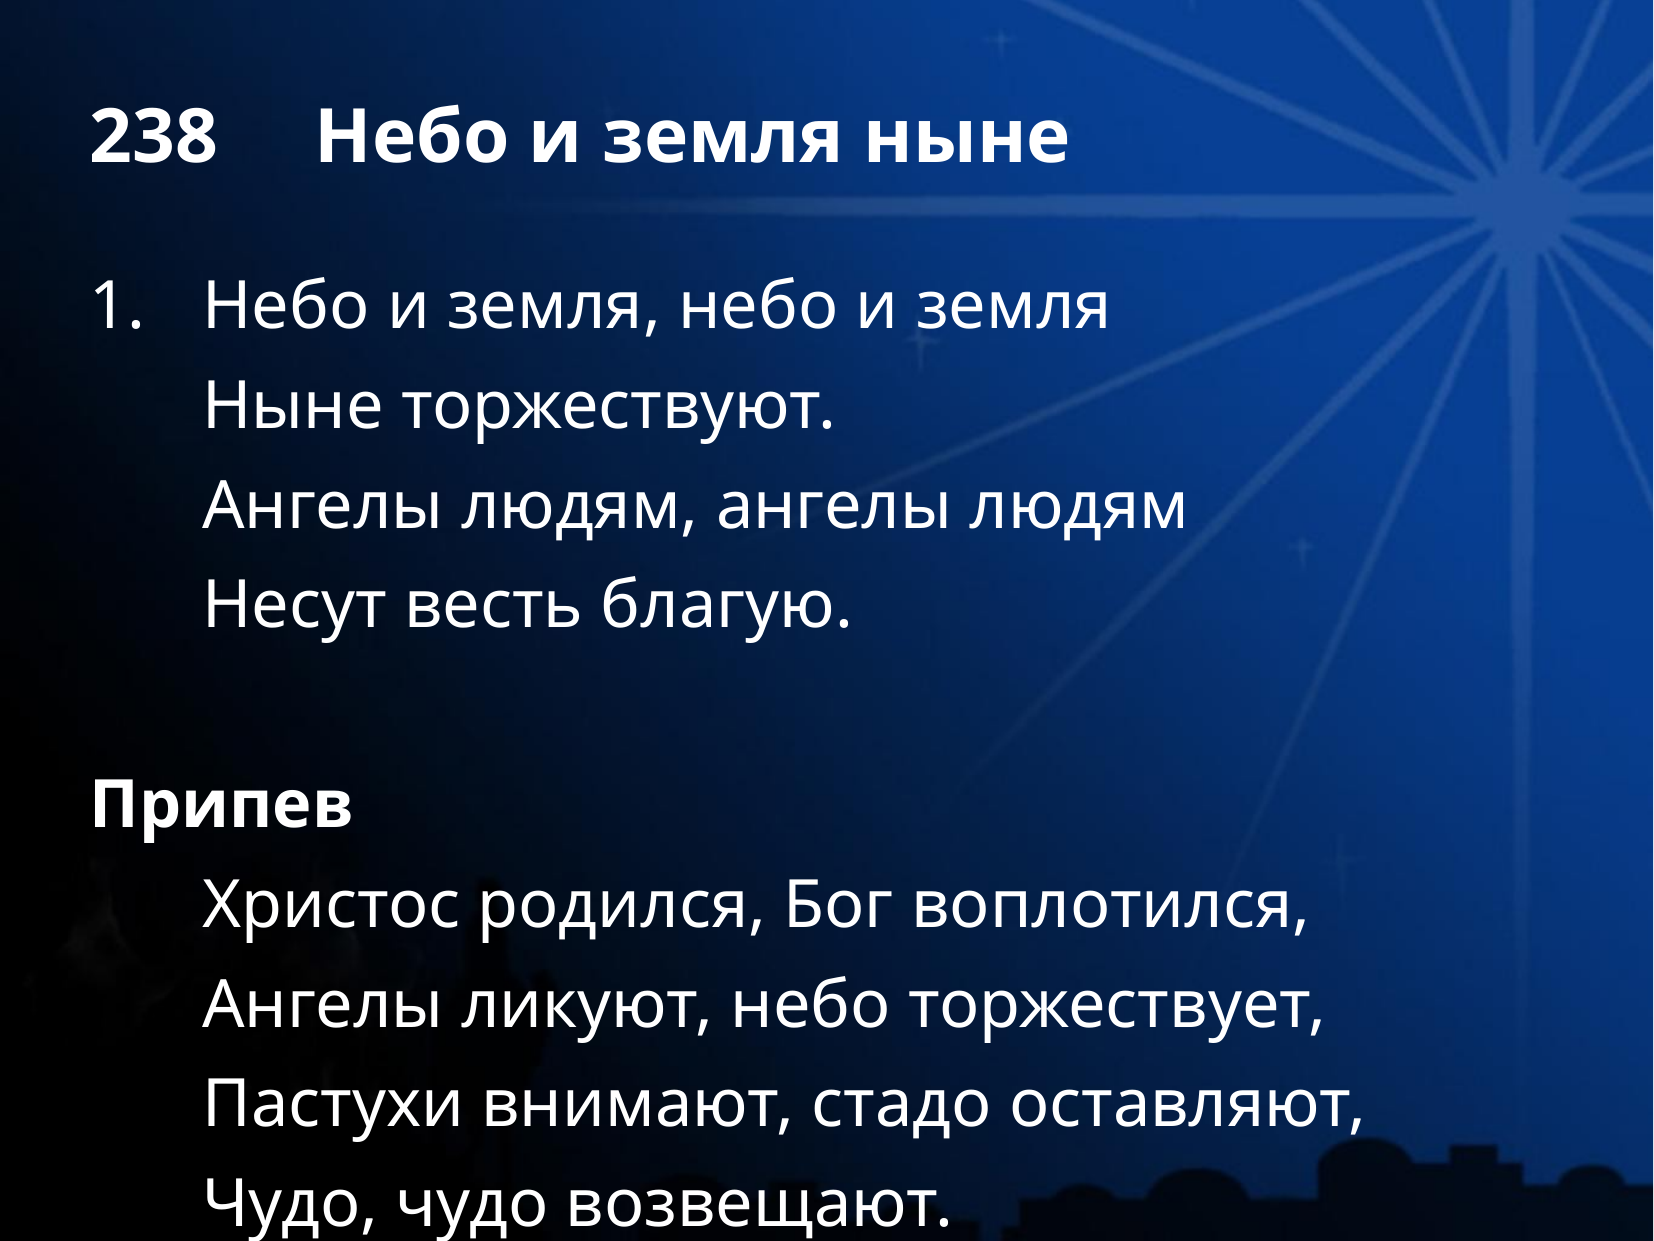

238	Небо и земля ныне
1.	Небо и земля, небо и земля
	Ныне торжествуют.
	Ангелы людям, ангелы людям
	Несут весть благую.
Припев
	Христос родился, Бог воплотился,
	Ангелы ликуют, небо торжествует,
	Пастухи внимают, стадо оставляют,
	Чудо, чудо возвещают.